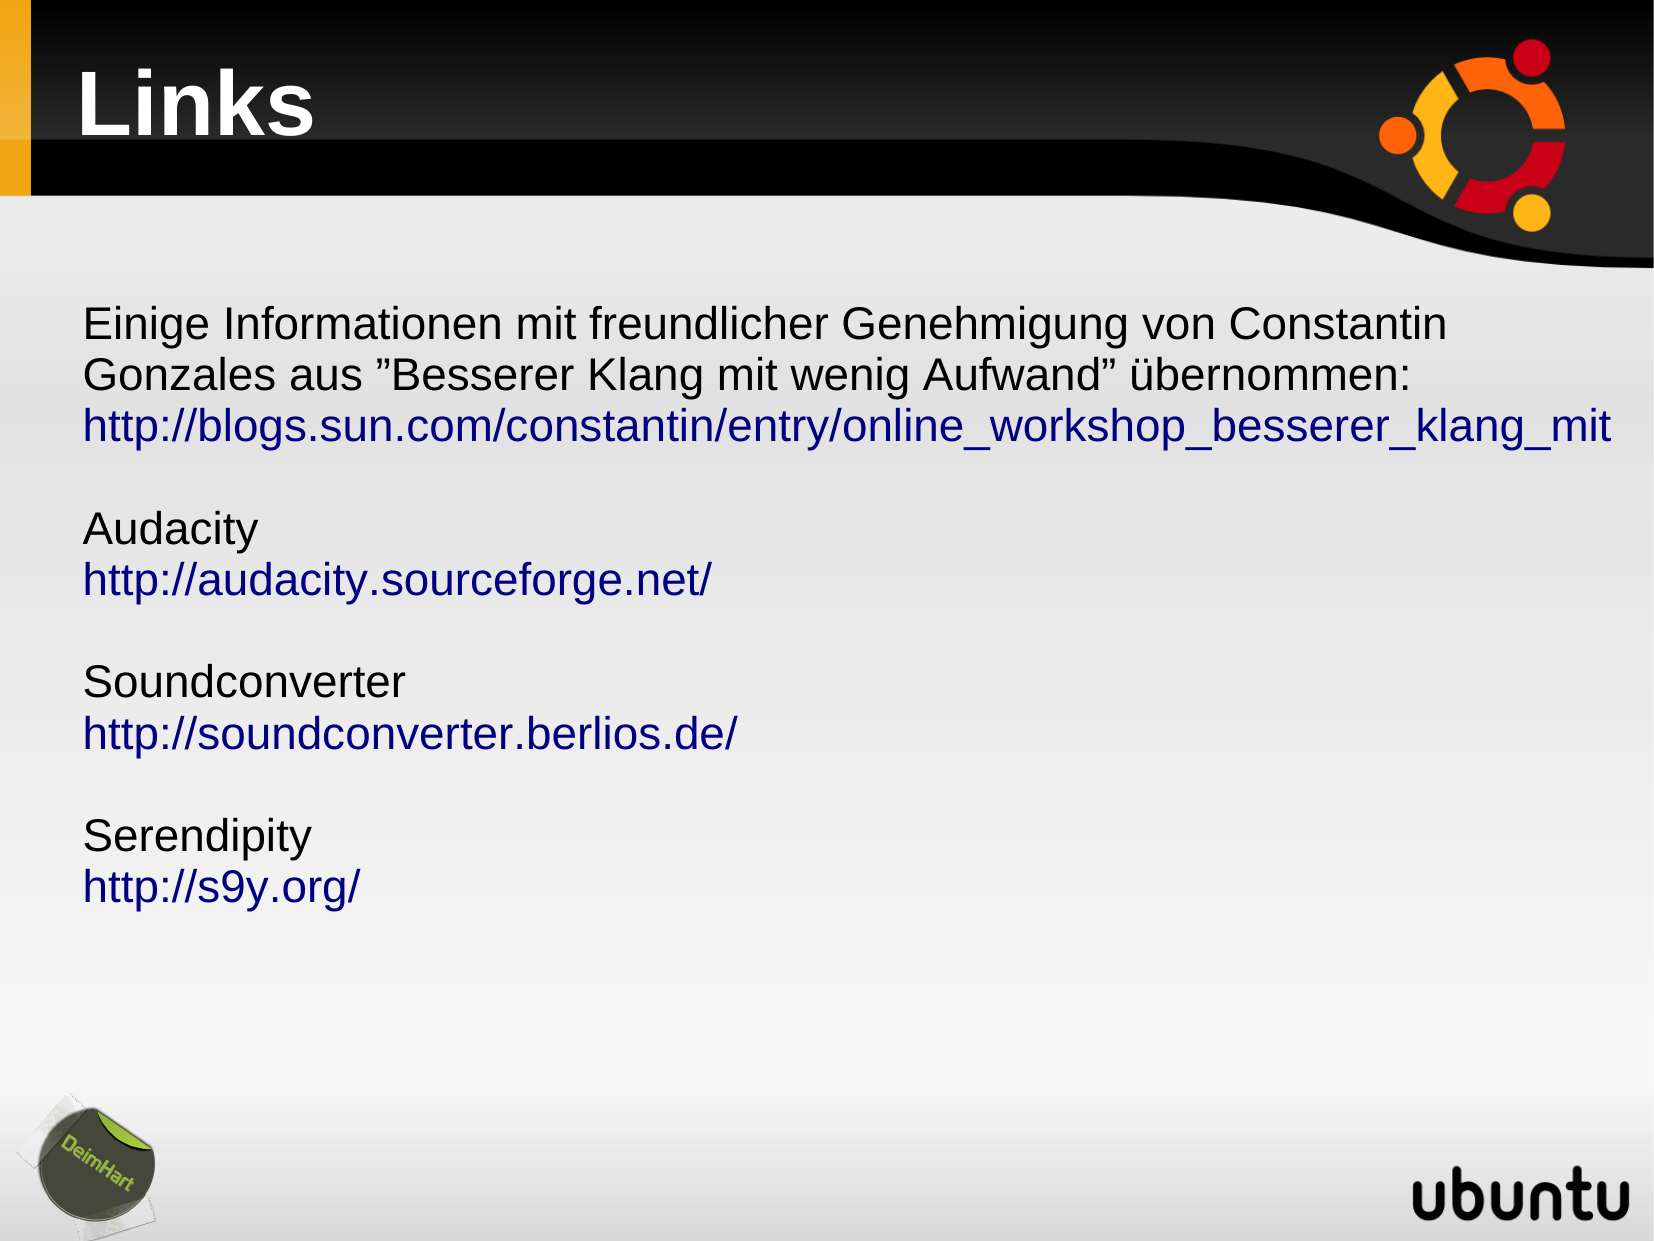

# Links
Einige Informationen mit freundlicher Genehmigung von Constantin Gonzales aus ”Besserer Klang mit wenig Aufwand” übernommen:
http://blogs.sun.com/constantin/entry/online_workshop_besserer_klang_mit
Audacity
http://audacity.sourceforge.net/
Soundconverter
http://soundconverter.berlios.de/
Serendipity
http://s9y.org/